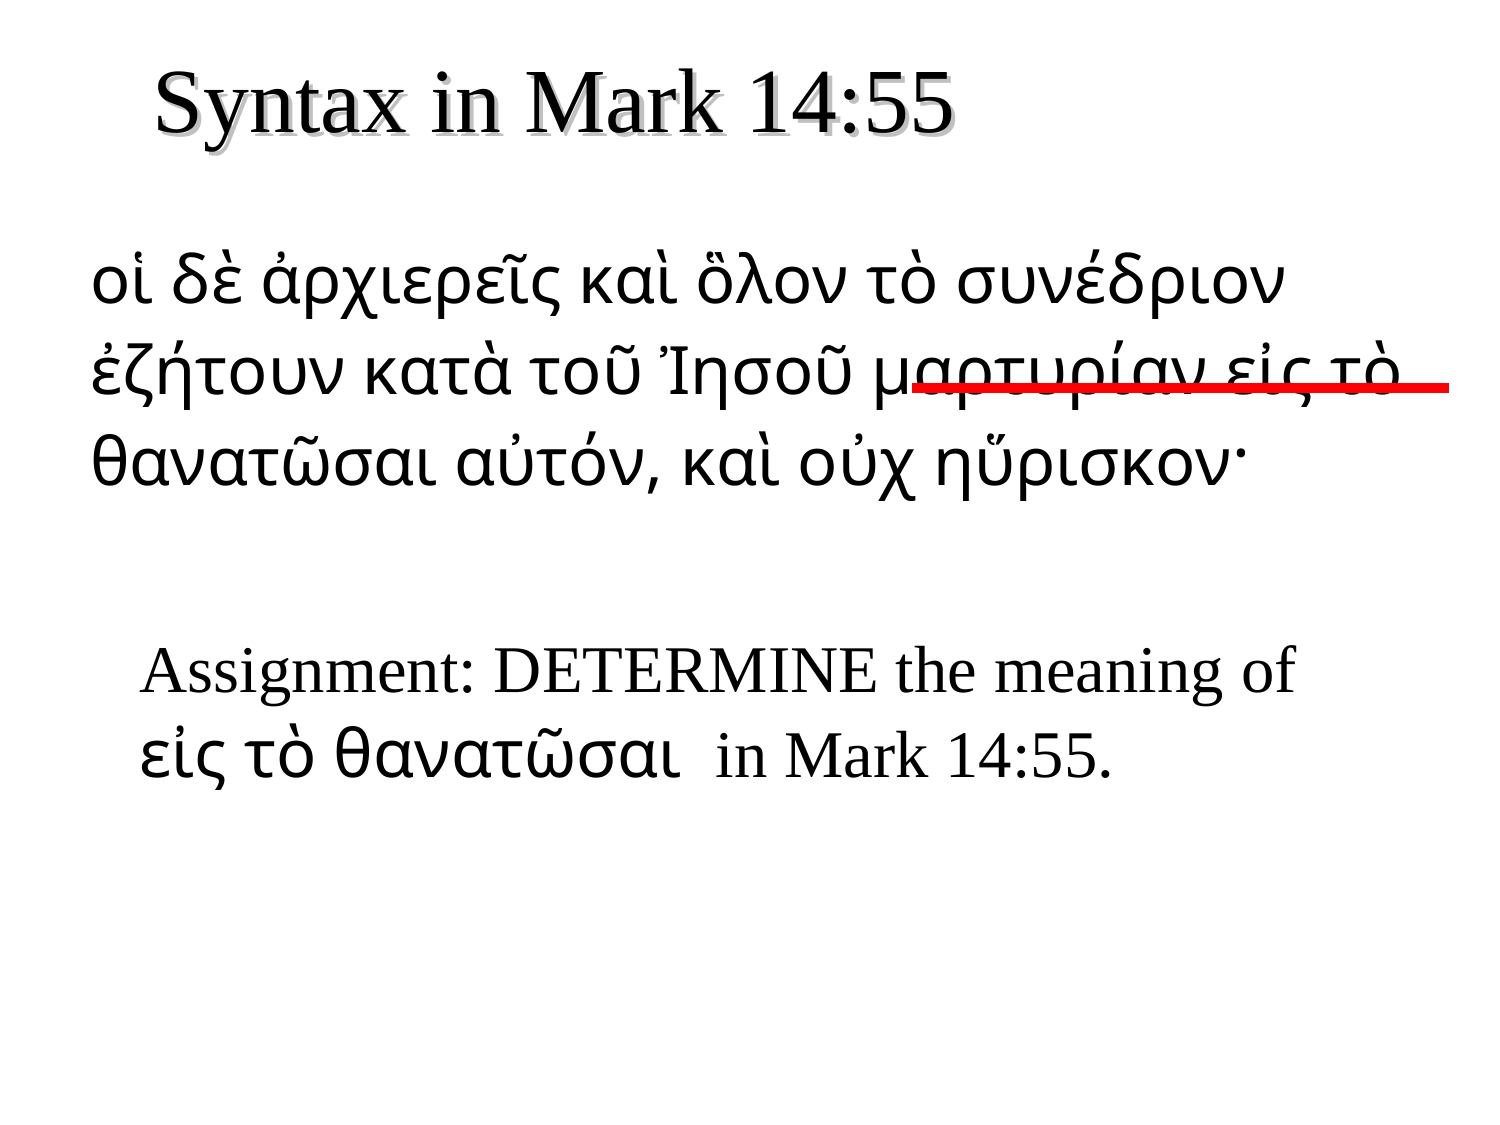

9.6a
# Syntax in Mark 14:55
οἱ δὲ ἀρχιερεῖς καὶ ὃλον τὸ συνέδριον ἐζήτουν κατὰ τοῦ Ἰησοῦ μαρτυρίαν εἰς τὸ θανατῶσαι αὐτόν, καὶ οὐχ ηὕρισκον·
Assignment: DETERMINE the meaning of εἰς τὸ θανατῶσαι in Mark 14:55.